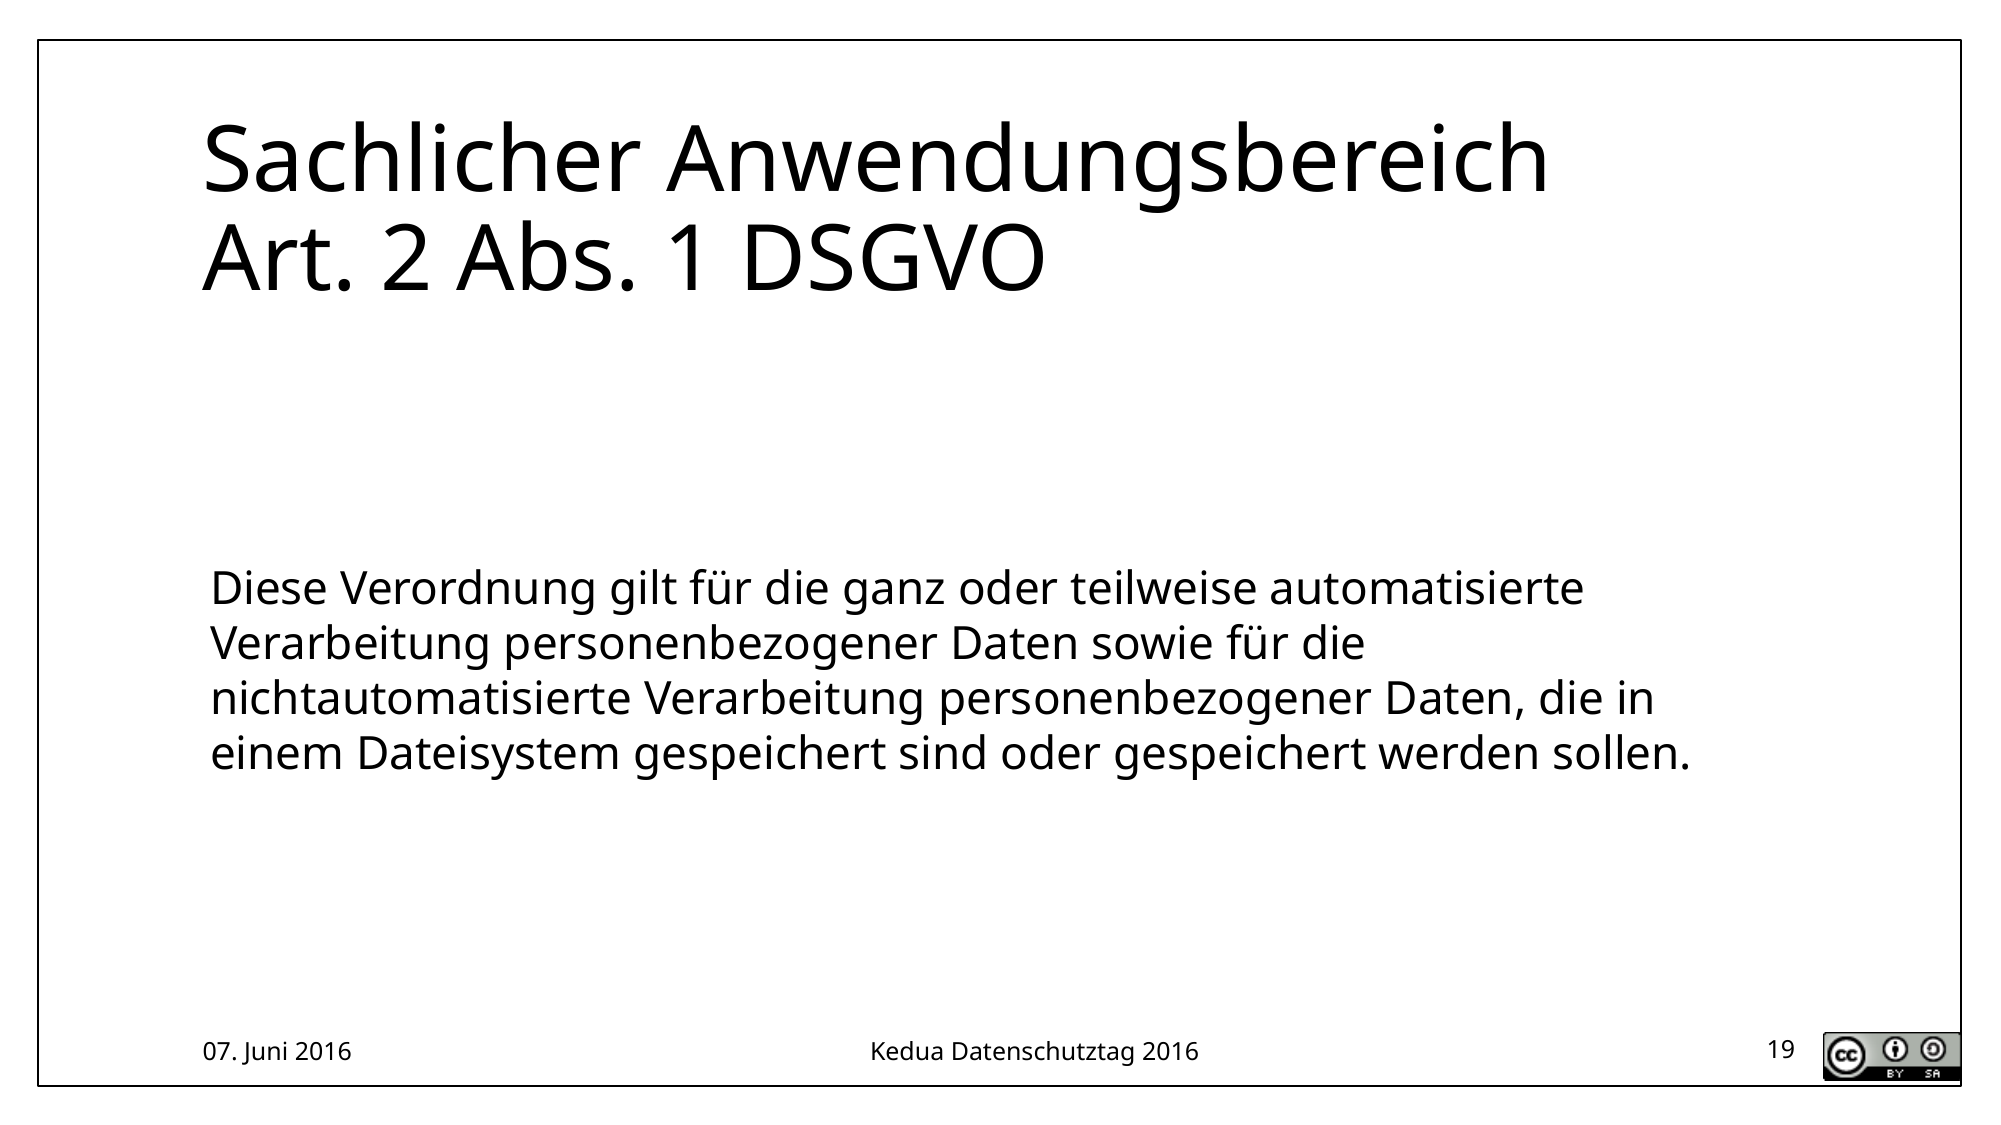

# Sachlicher Anwendungsbereich Art. 2 Abs. 1 DSGVO
Diese Verordnung gilt für die ganz oder teilweise automatisierte Verarbeitung personenbezogener Daten sowie für die nichtautomatisierte Verarbeitung personenbezogener Daten, die in einem Dateisystem gespeichert sind oder gespeichert werden sollen.
07. Juni 2016
Kedua Datenschutztag 2016